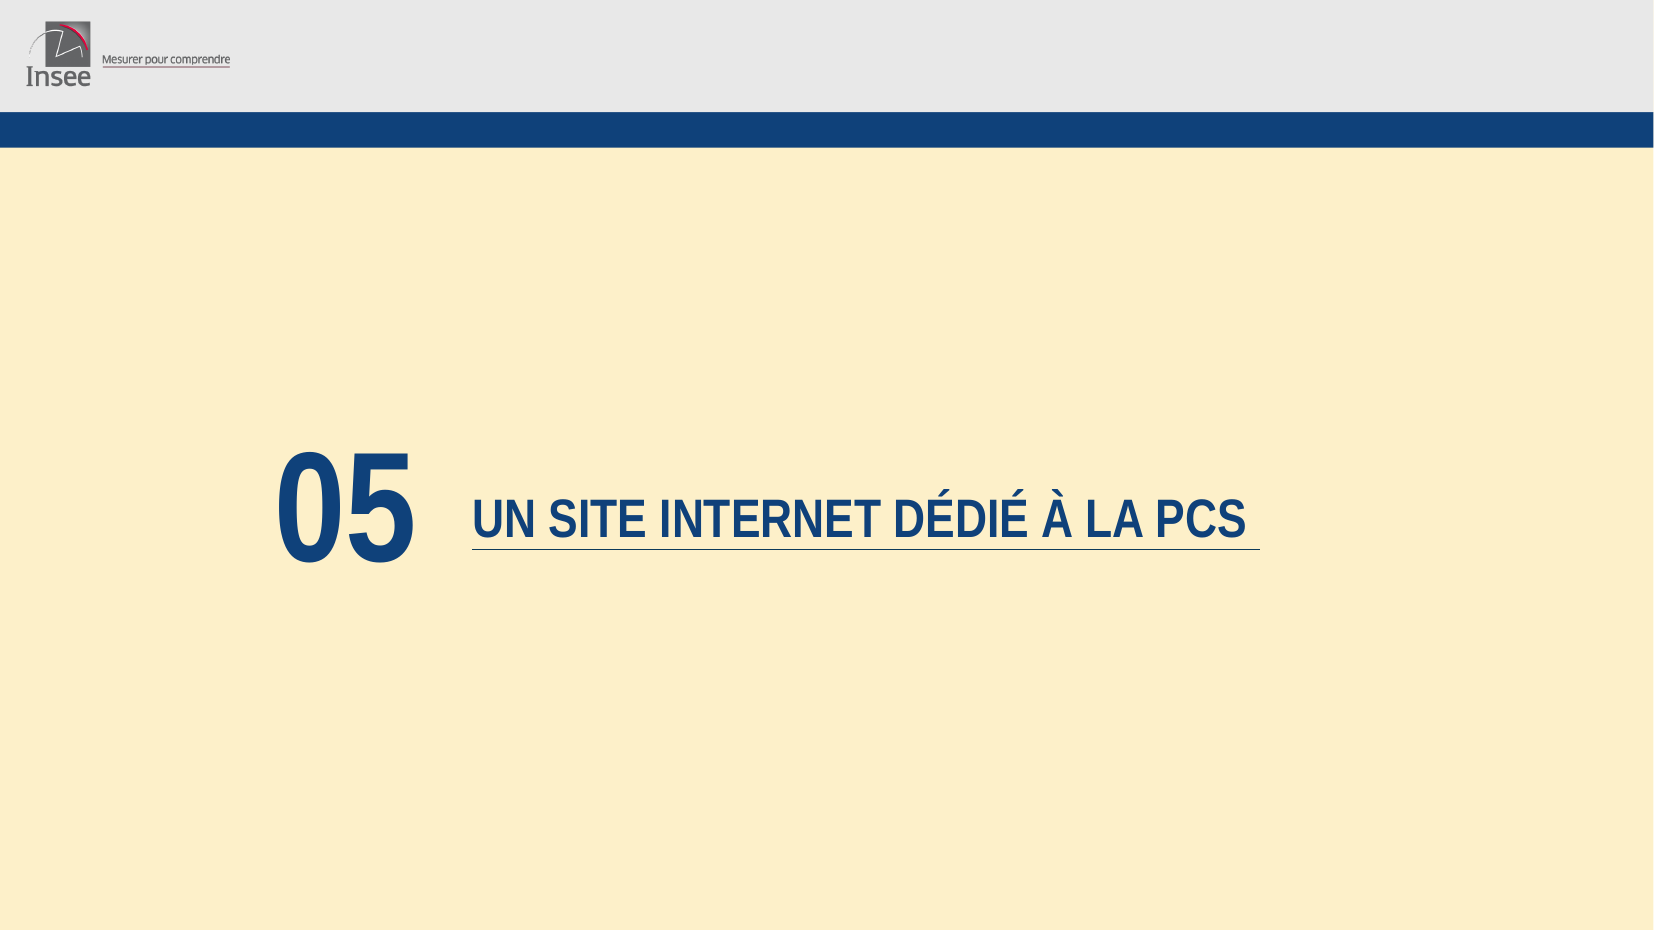

05
# Un site internet dédié à la pcs